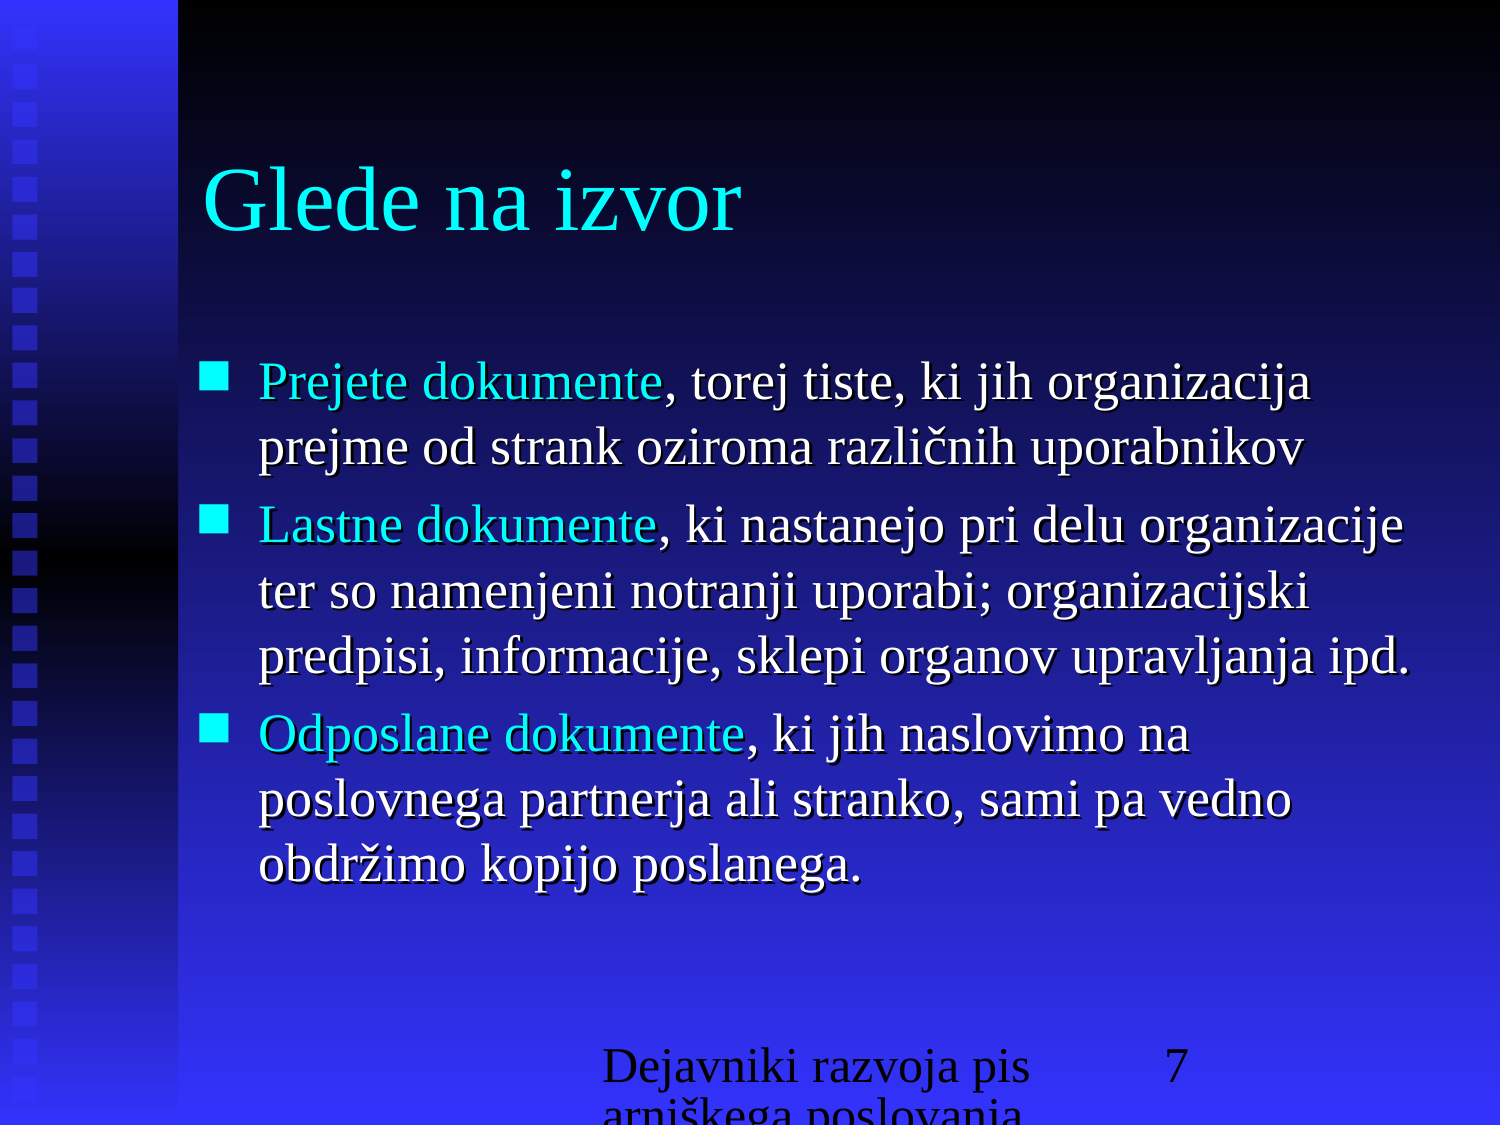

# Glede na izvor
Prejete dokumente, torej tiste, ki jih organizacija prejme od strank oziroma različnih uporabnikov
Lastne dokumente, ki nastanejo pri delu organizacije ter so namenjeni notranji uporabi; organizacijski predpisi, informacije, sklepi organov upravljanja ipd.
Odposlane dokumente, ki jih naslovimo na poslovnega partnerja ali stranko, sami pa vedno obdržimo kopijo poslanega.
Dejavniki razvoja pisarniškega poslovanja
7